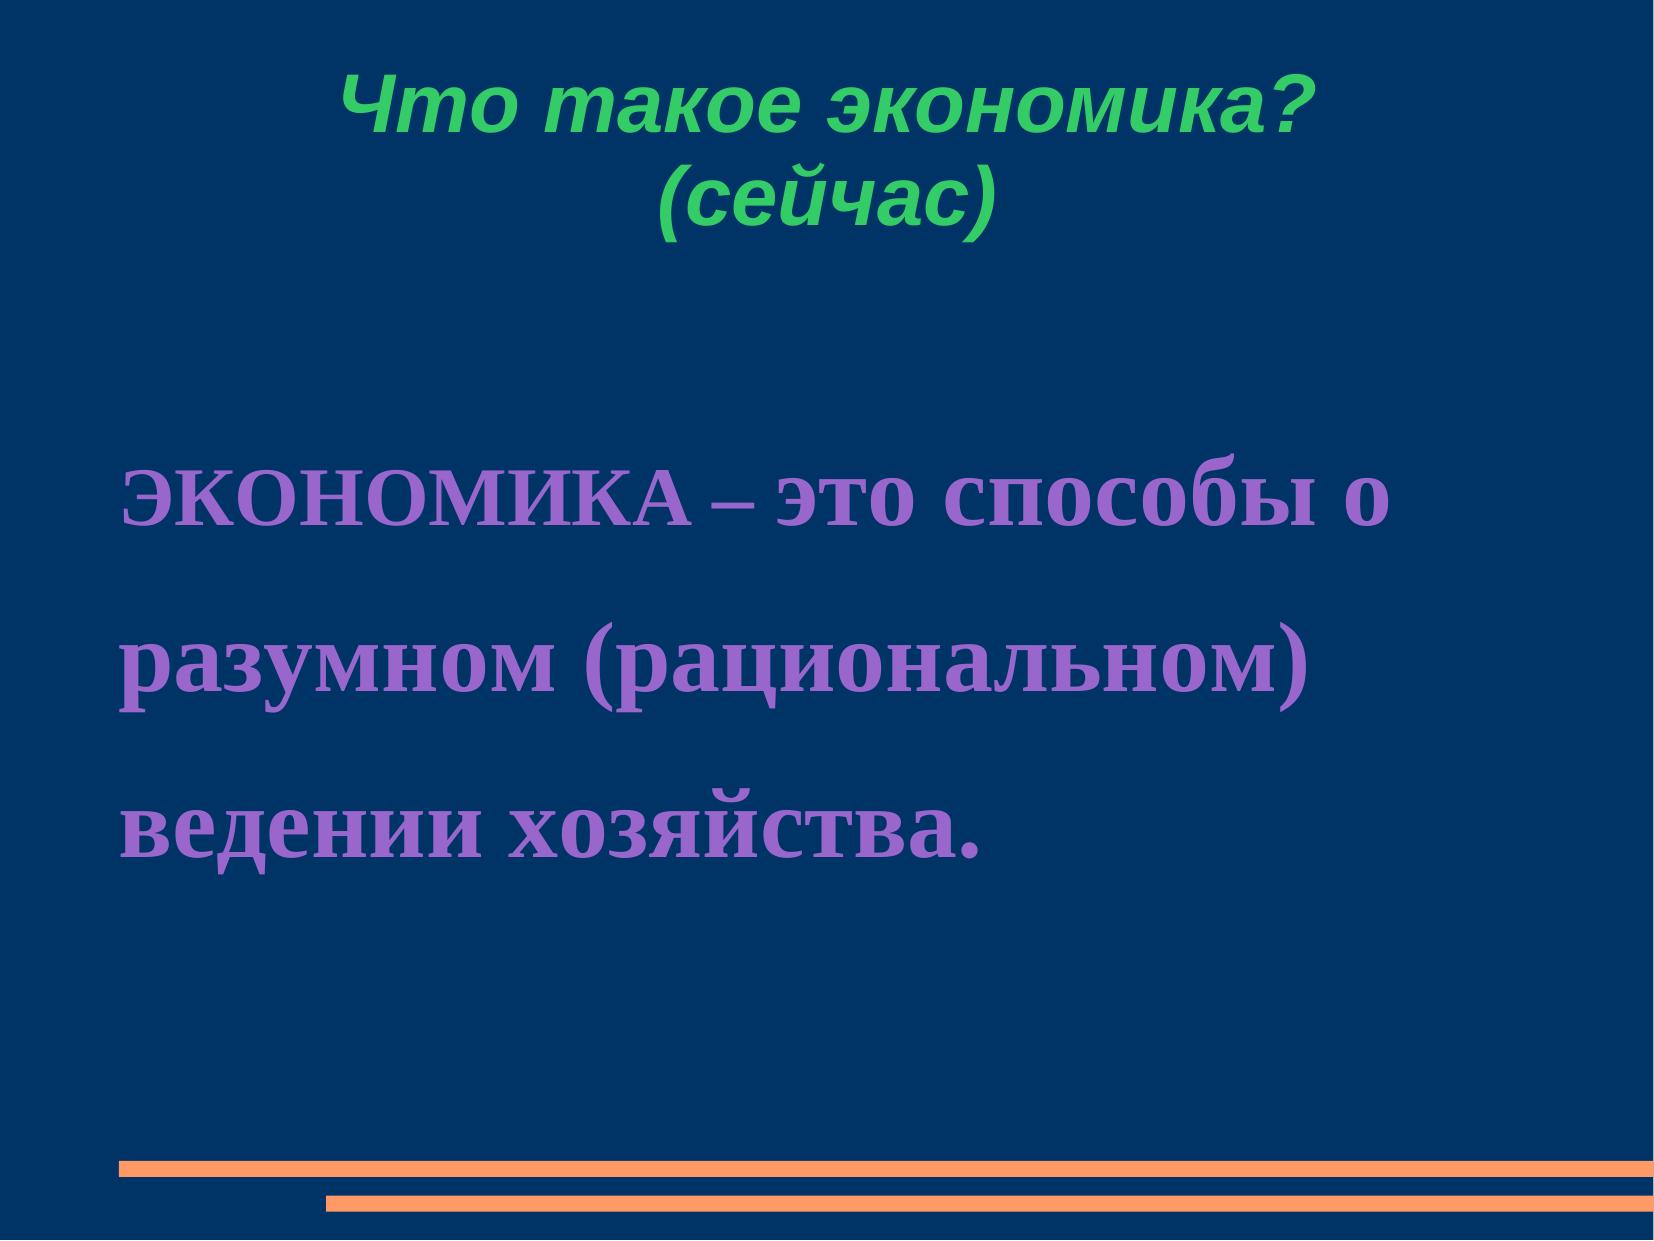

# Что такое экономика? (сейчас)
ЭКОНОМИКА – это способы о разумном (рациональном) ведении хозяйства.